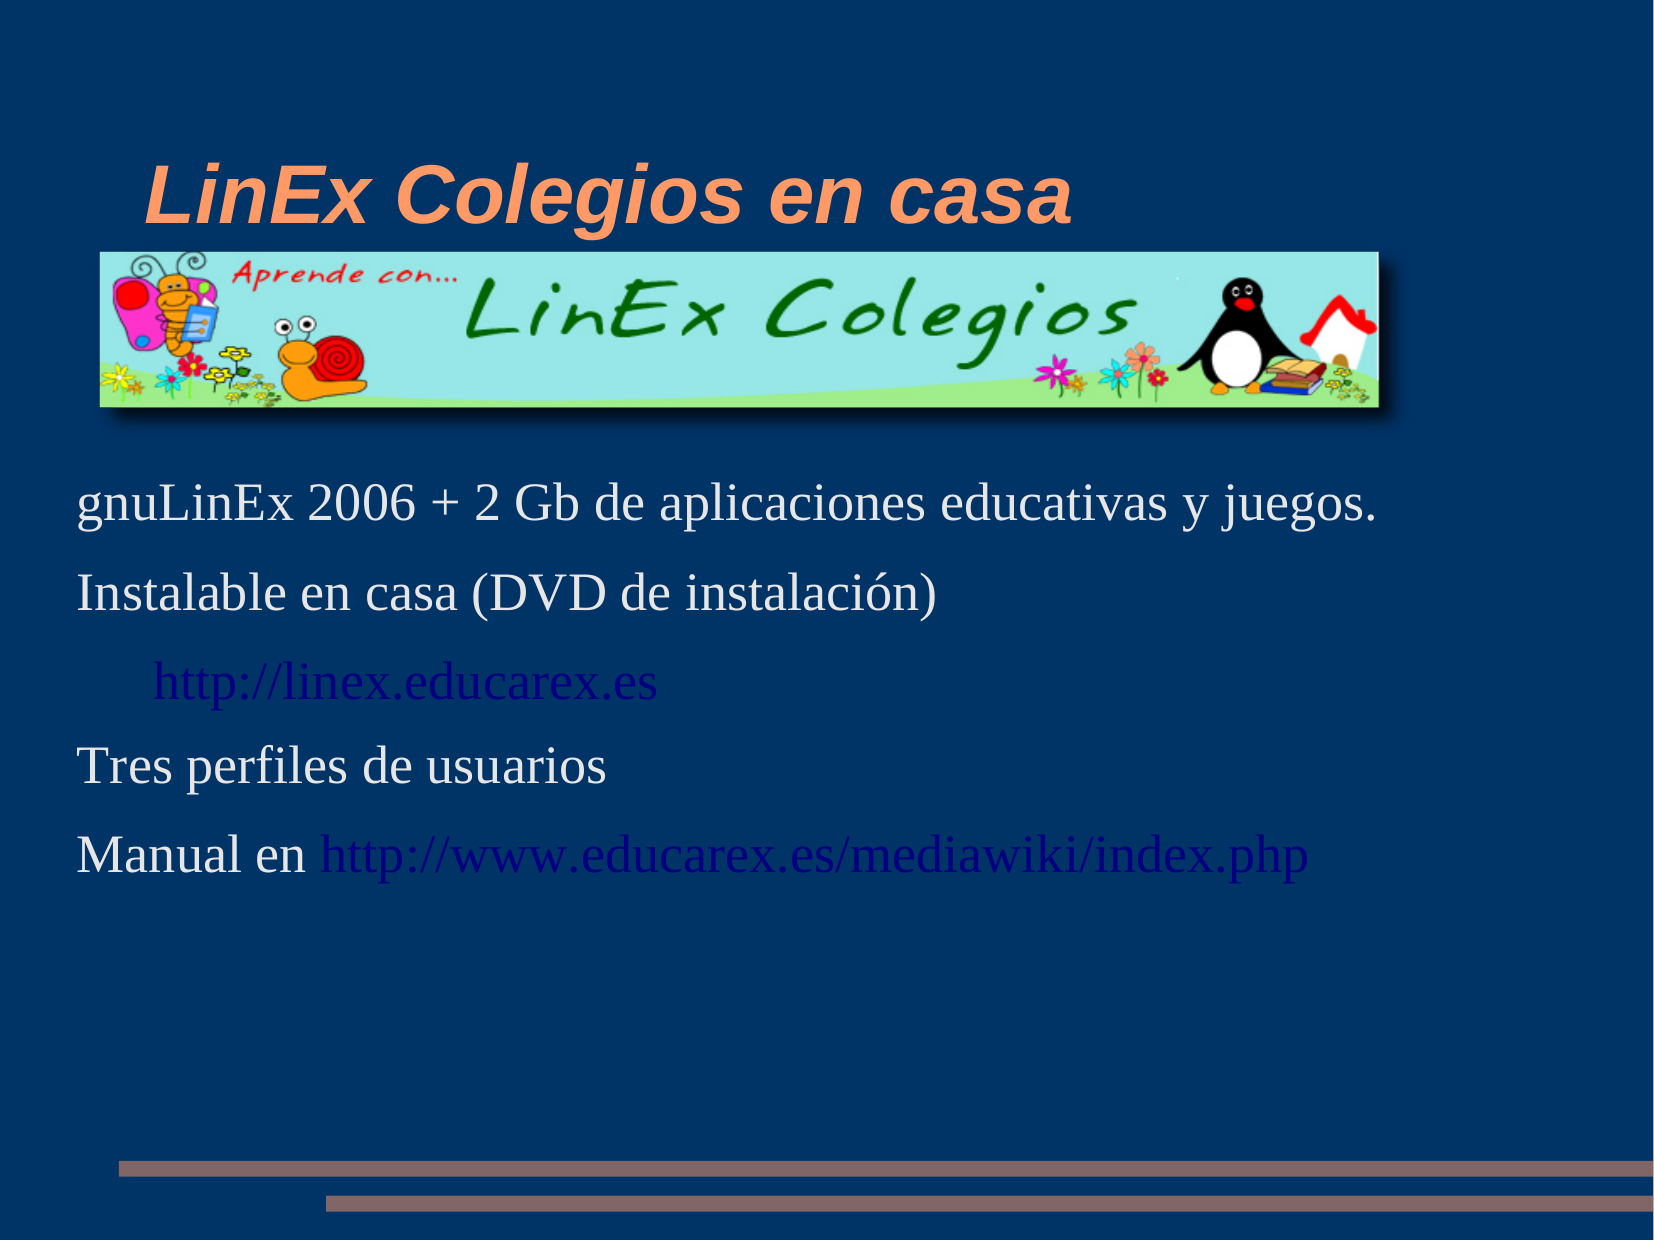

# LinEx Colegios en casa
gnuLinEx 2006 + 2 Gb de aplicaciones educativas y juegos.
Instalable en casa (DVD de instalación)
http://linex.educarex.es
Tres perfiles de usuarios
Manual en http://www.educarex.es/mediawiki/index.php